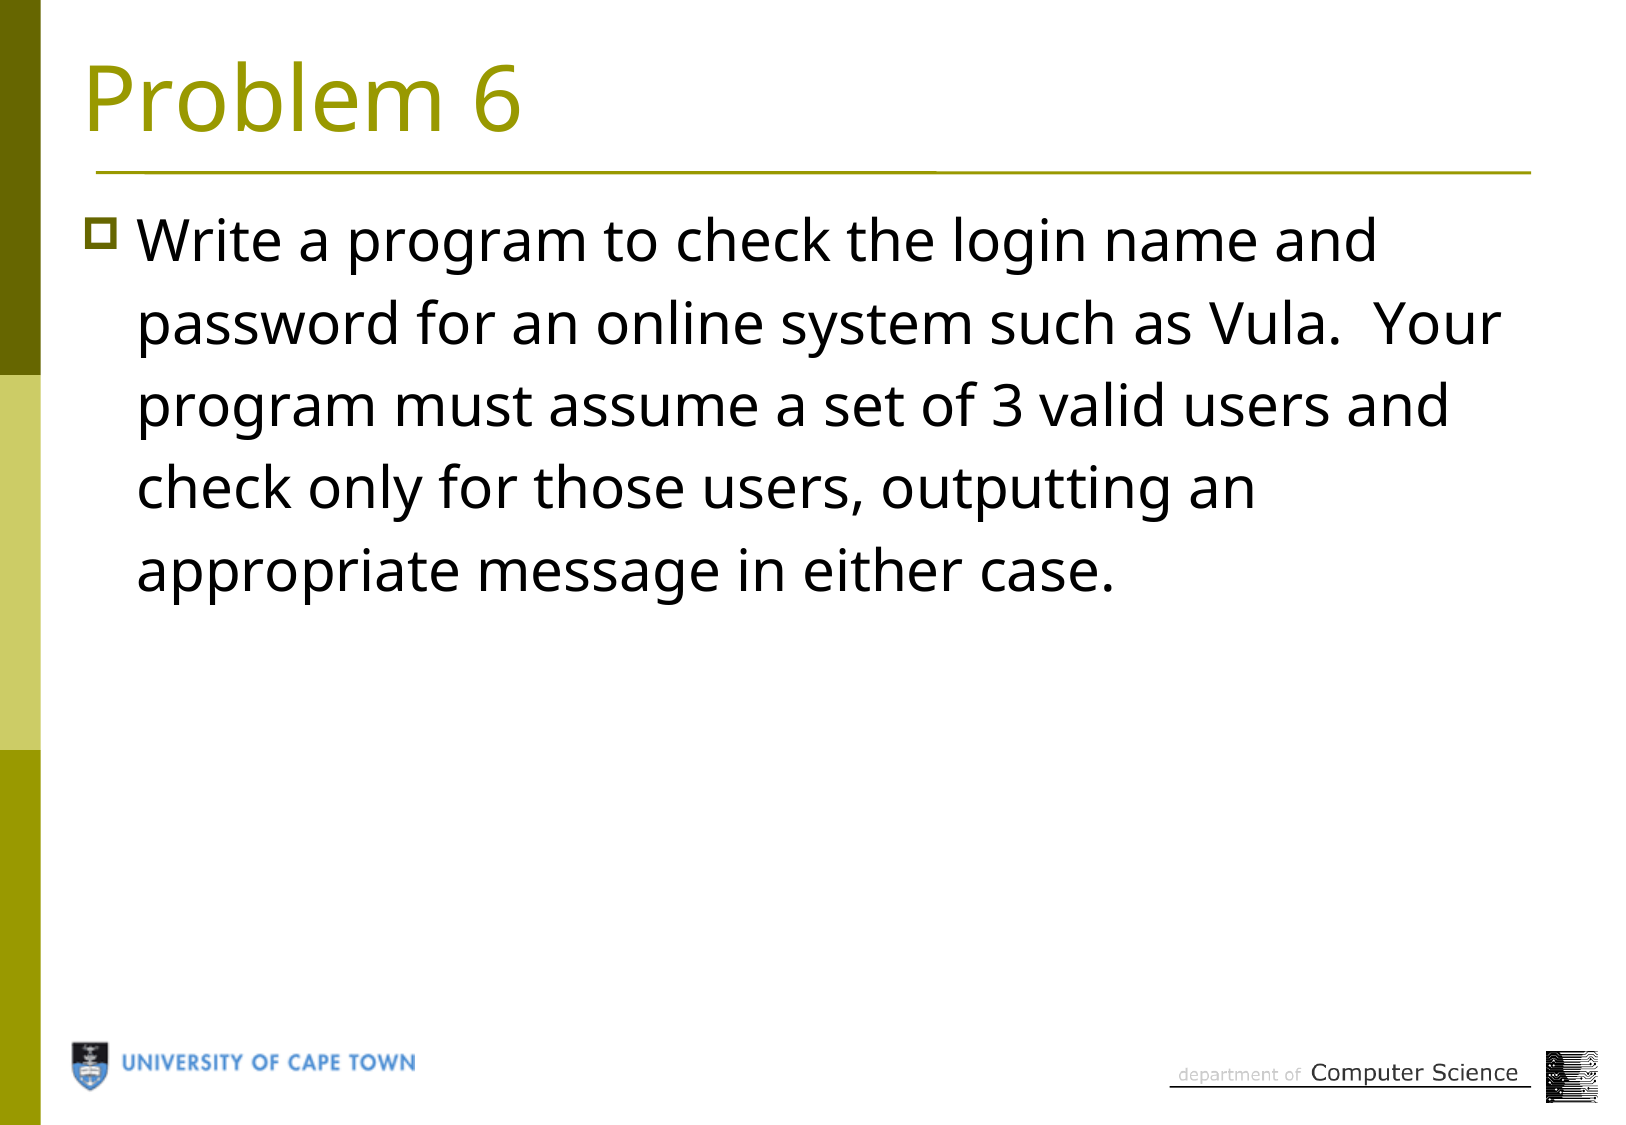

# Problem 6
Write a program to check the login name and password for an online system such as Vula. Your program must assume a set of 3 valid users and check only for those users, outputting an appropriate message in either case.